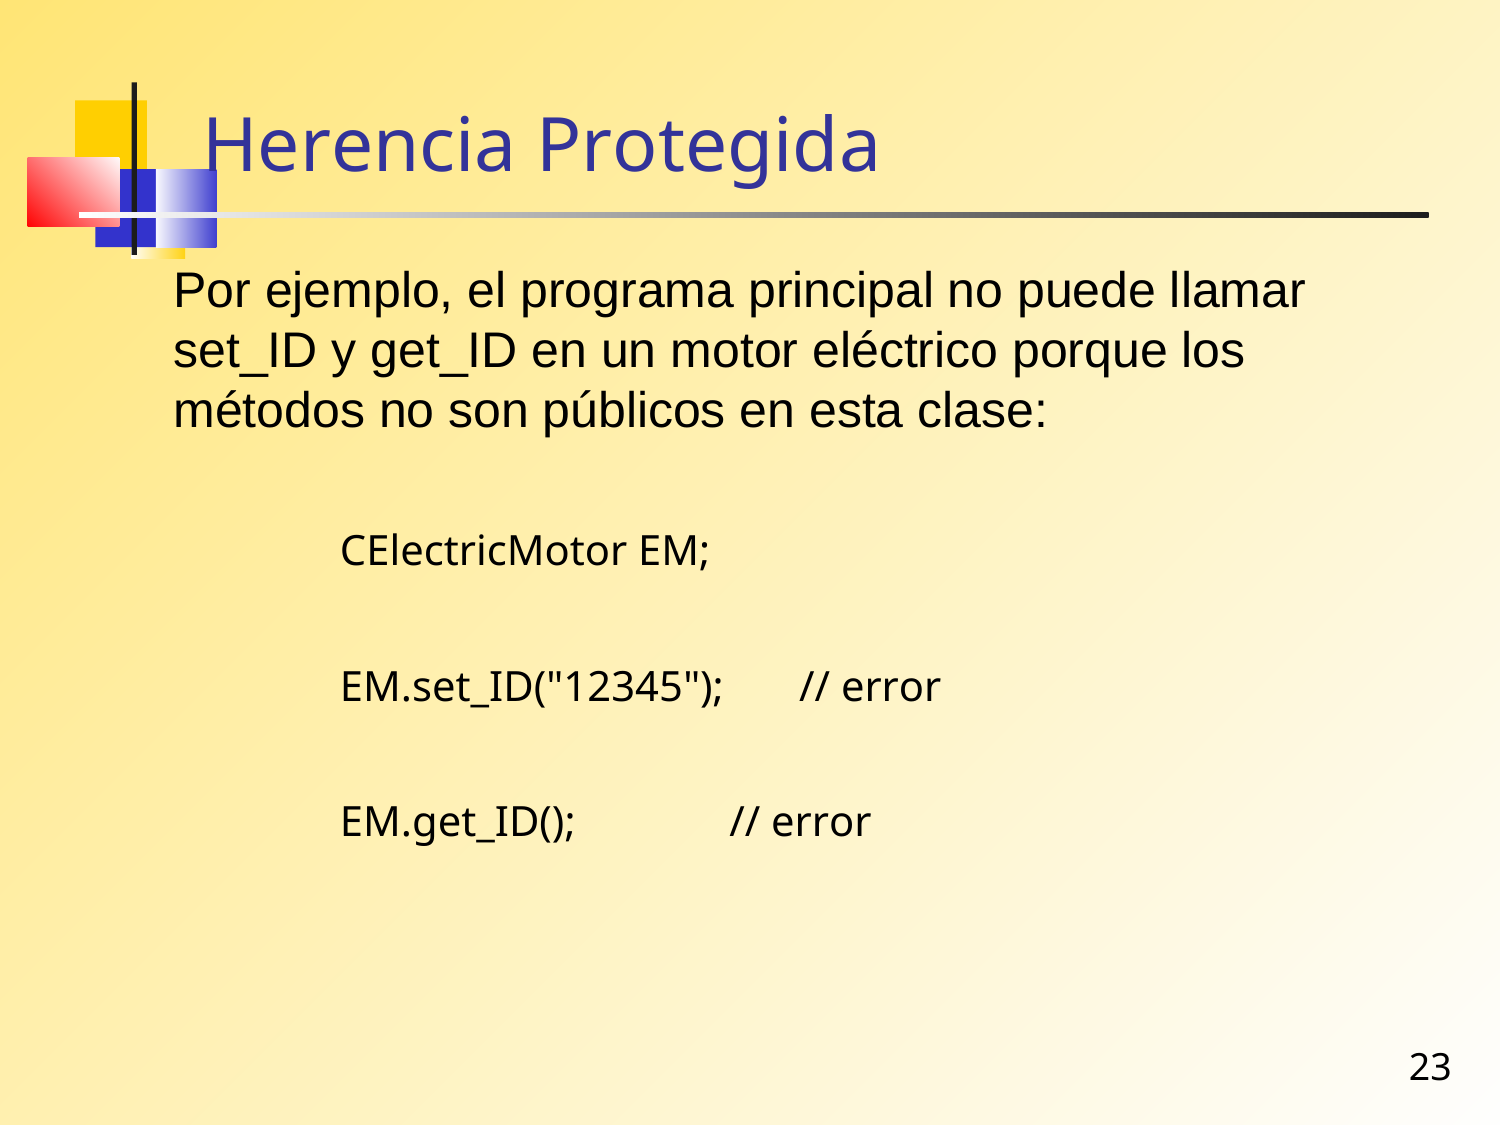

# Herencia Protegida
Por ejemplo, el programa principal no puede llamar set_ID y get_ID en un motor eléctrico porque los métodos no son públicos en esta clase:
CElectricMotor EM;
EM.set_ID("12345"); // error
EM.get_ID(); 	 // error
23